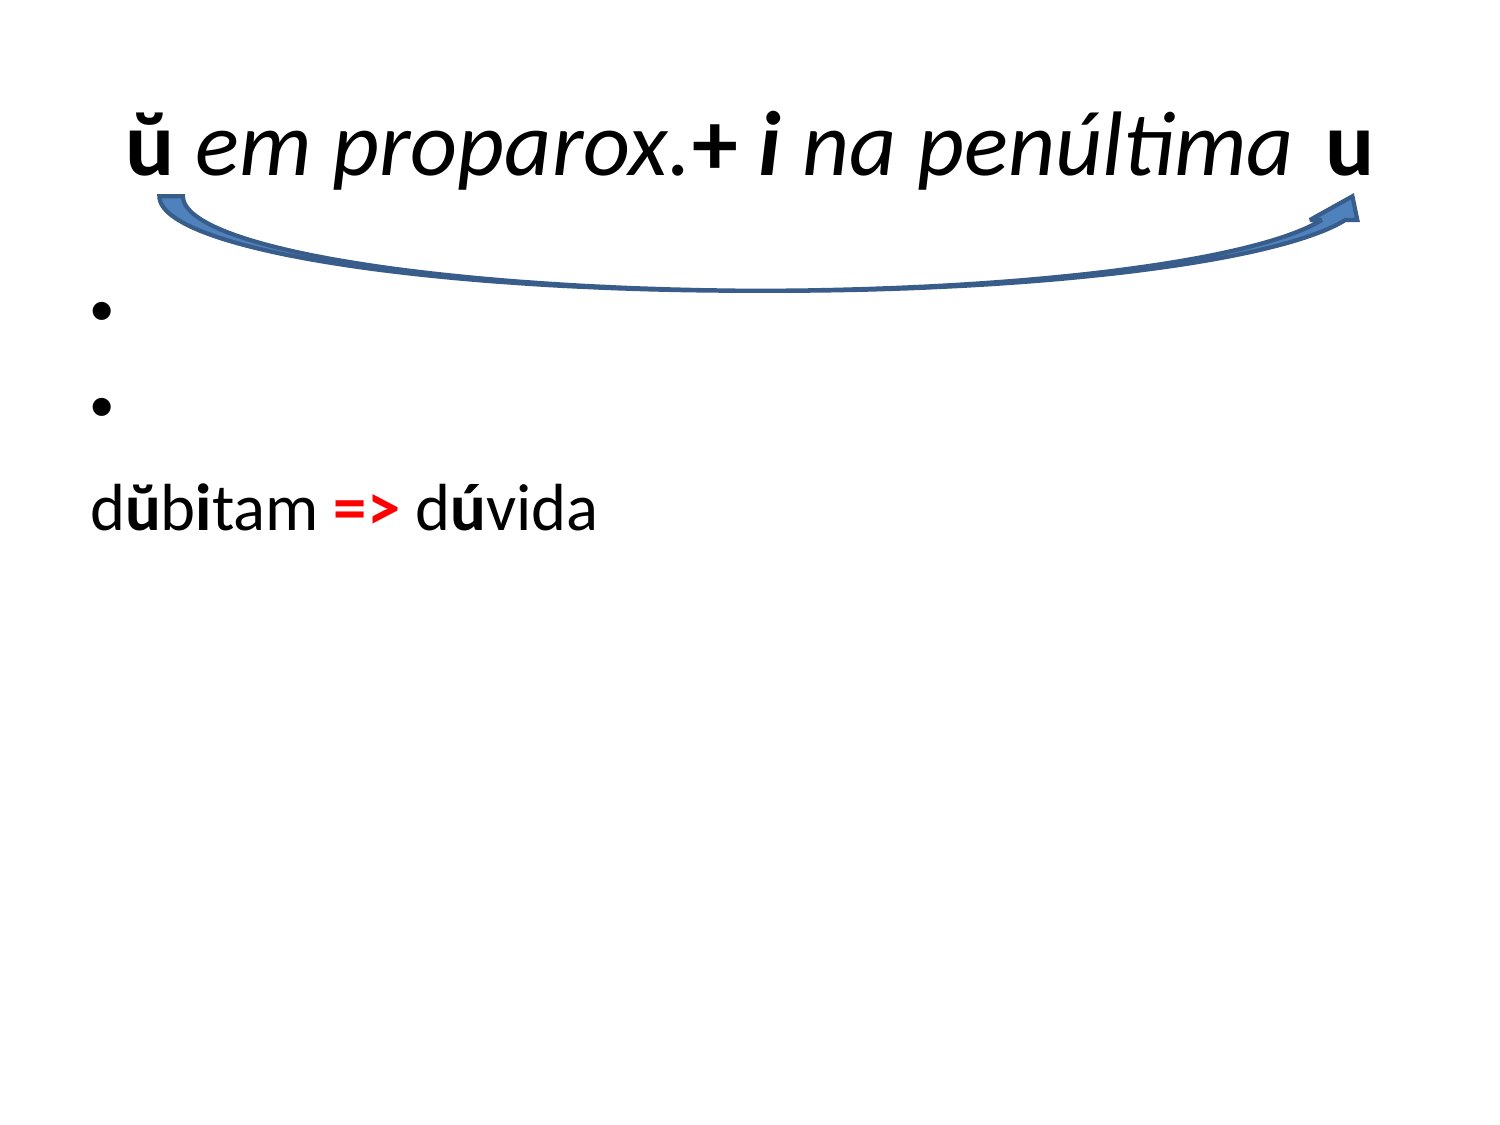

# ŭ em proparox.+ i na penúltima	u
dŭbitam => dúvida